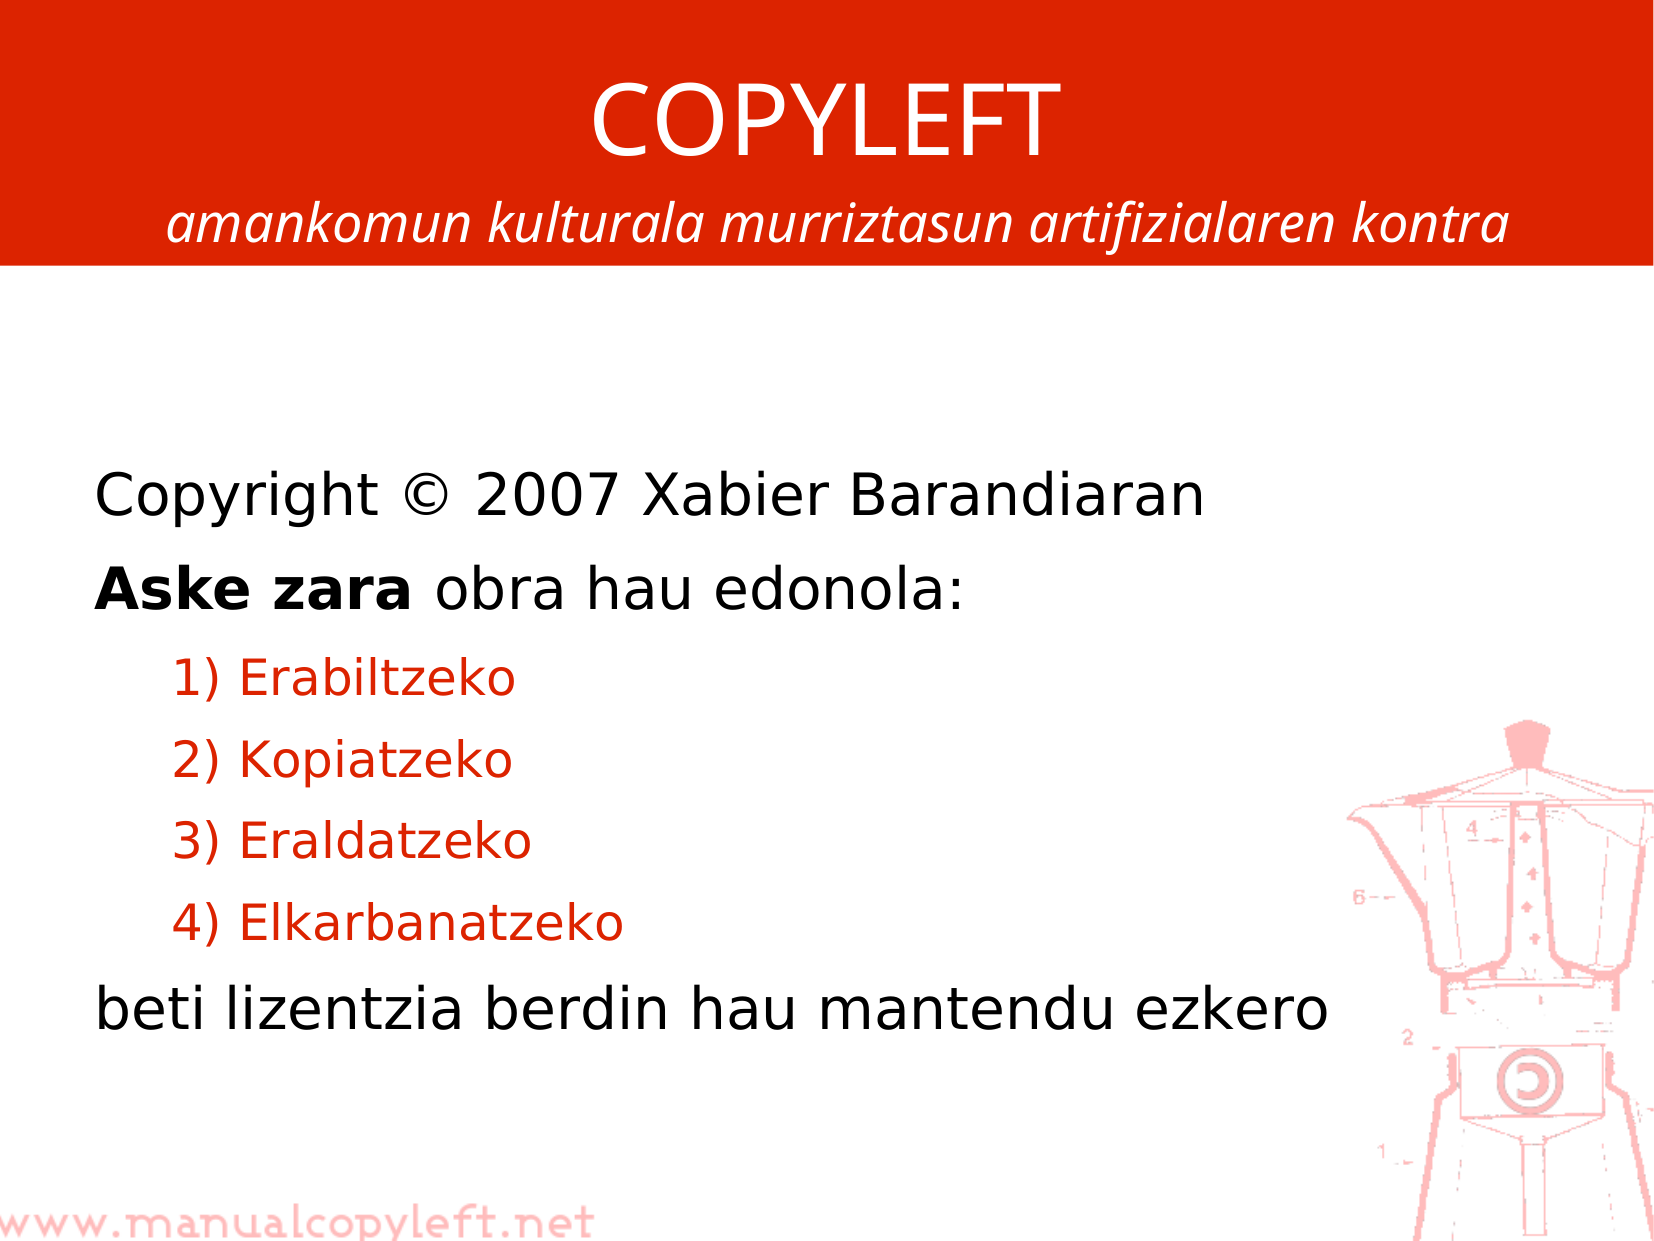

# COPYLEFT amankomun kulturala murriztasun artifizialaren kontra
Copyright © 2007 Xabier Barandiaran
Aske zara obra hau edonola:
1) Erabiltzeko
2) Kopiatzeko
3) Eraldatzeko
4) Elkarbanatzeko
beti lizentzia berdin hau mantendu ezkero